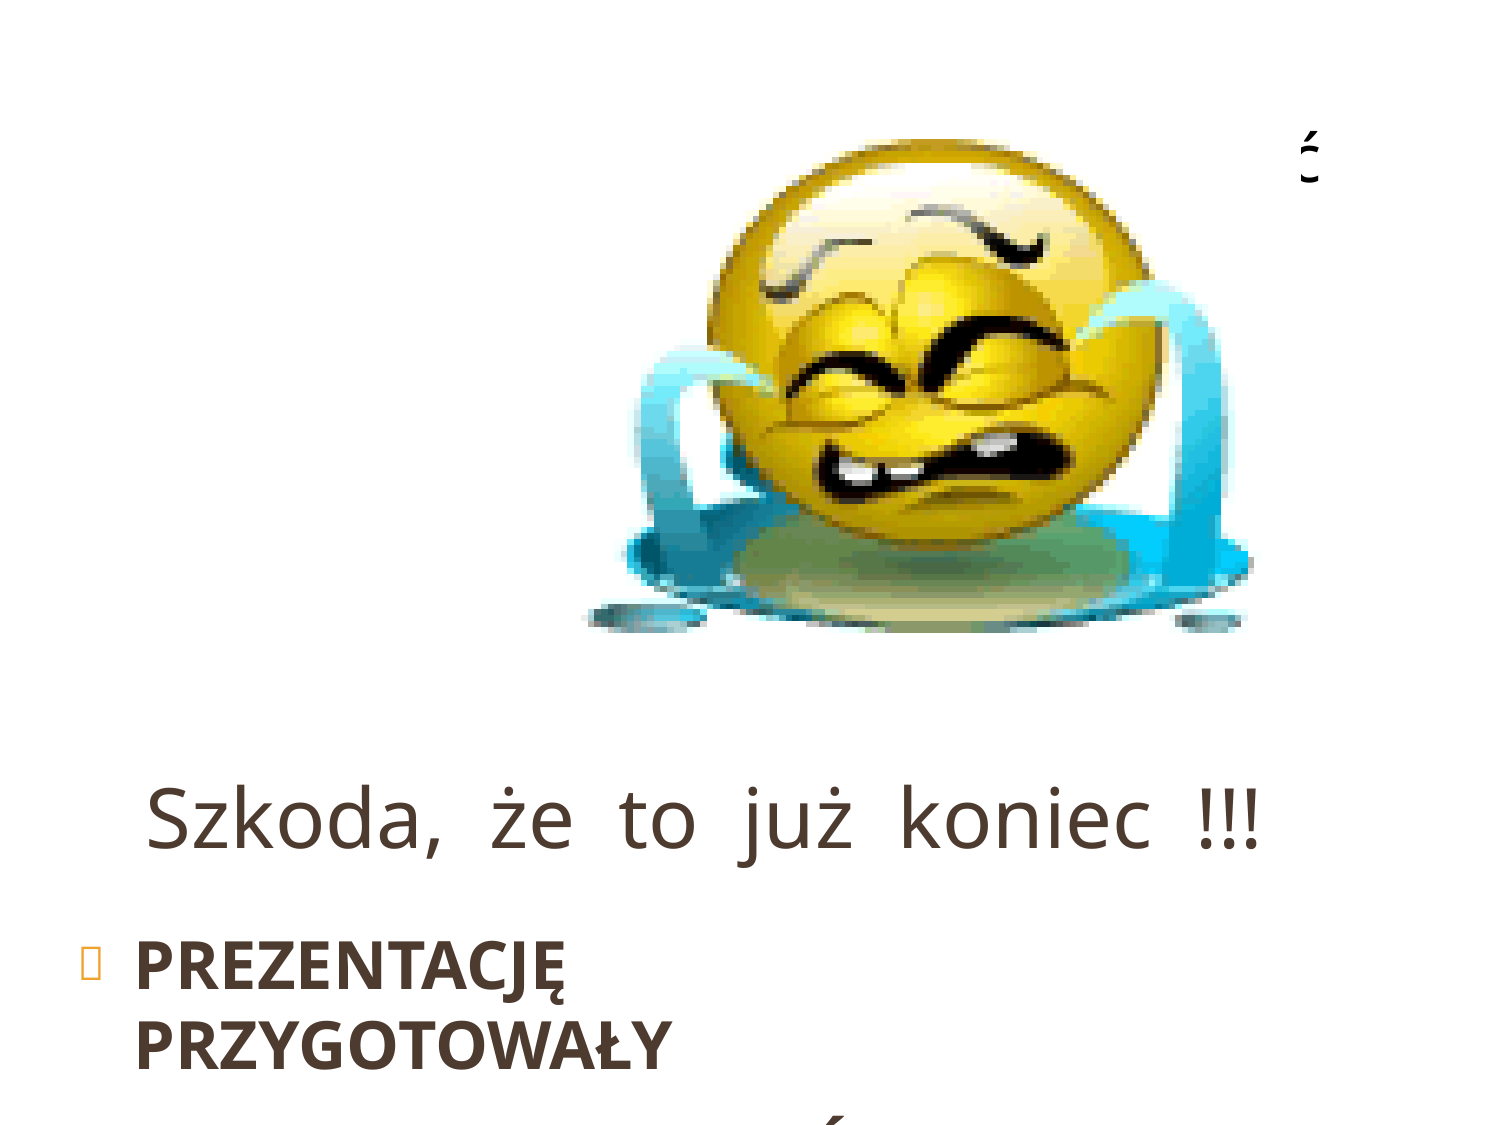

# Szkoda, że to już koniec !!!
PREZENTACJĘ PRZYGOTOWAŁY
DOROTA SMERECZYŃSKA
AGNIESZKA KOWALSKA